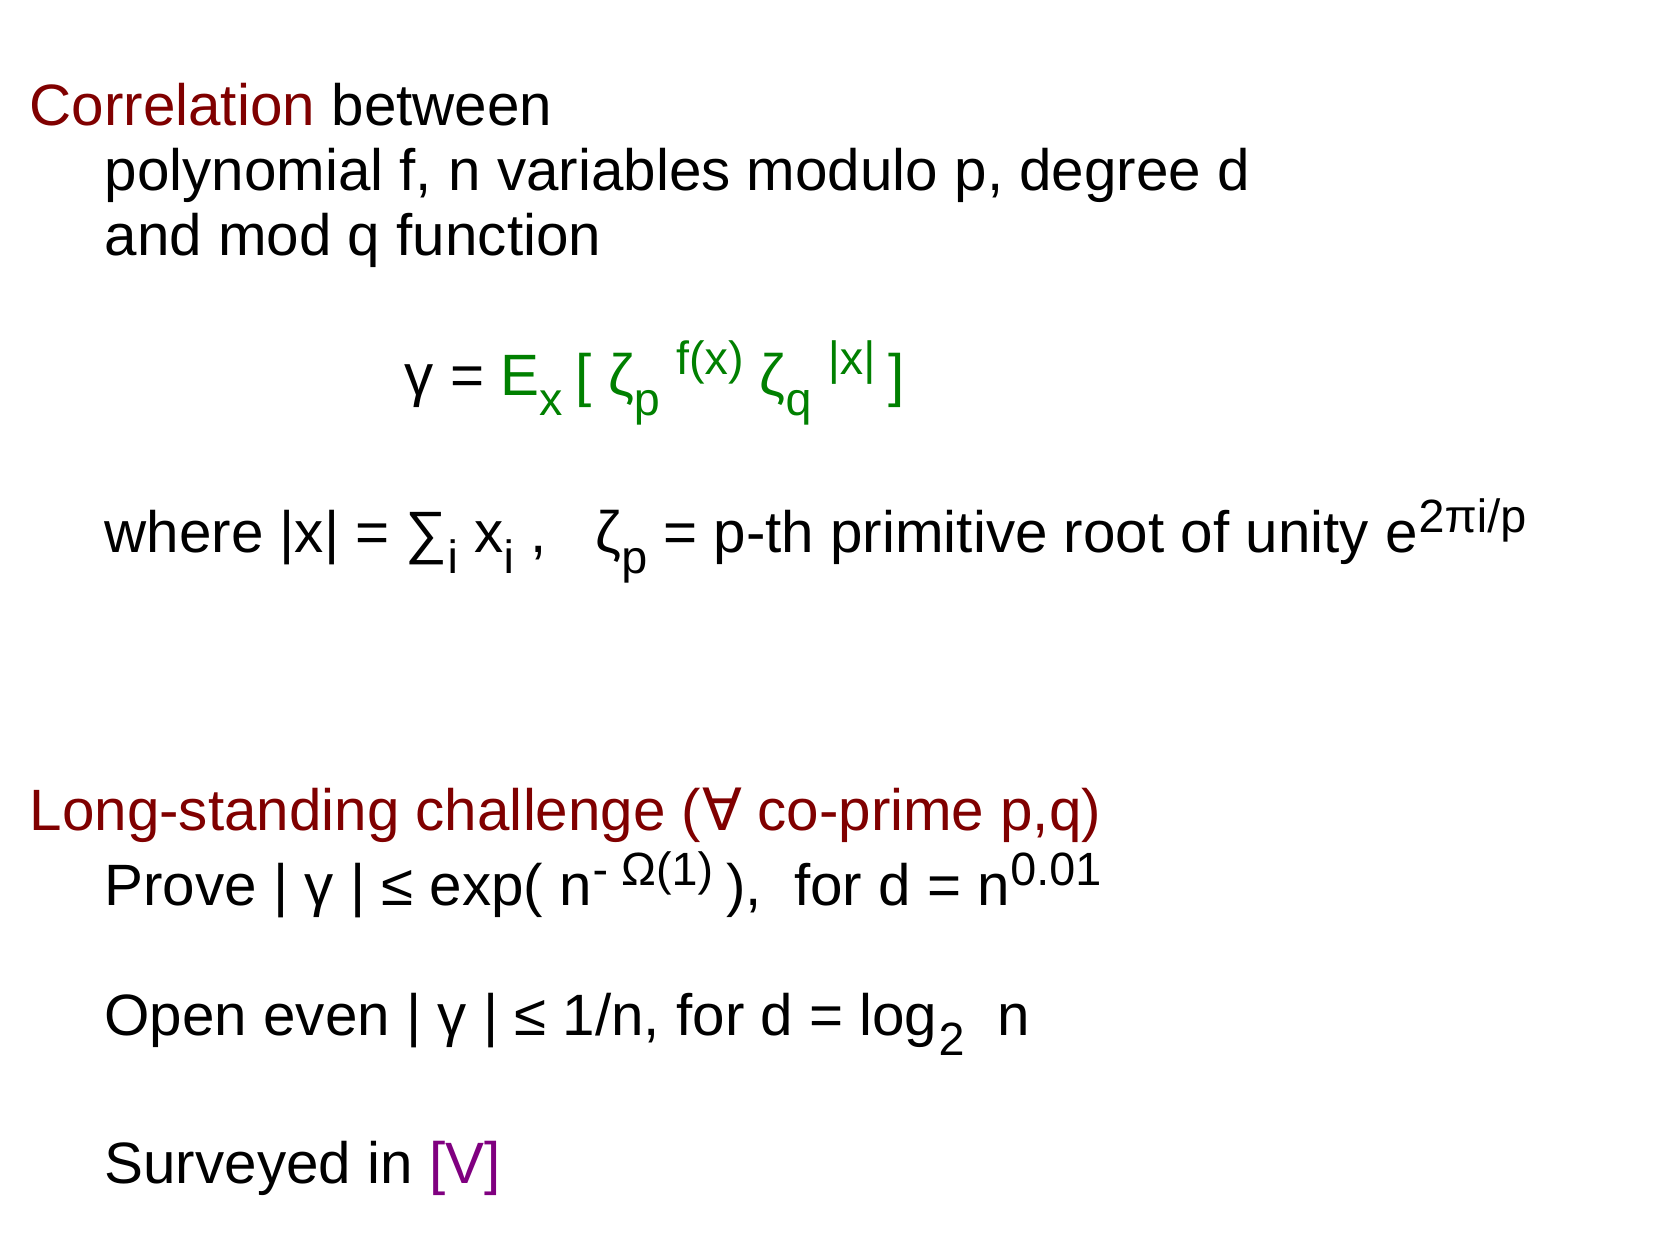

Correlation between
	polynomial f, n variables modulo p, degree d
	and mod q function
					γ = Ex [ ζp f(x) ζq |x| ]
	where |x| = ∑i xi , ζp = p-th primitive root of unity e2πi/p
Long-standing challenge (∀ co-prime p,q)
	Prove | γ | ≤ exp( n- Ω(1) ), for d = n0.01
	Open even | γ | ≤ 1/n, for d = log2 n
	Surveyed in [V]
#